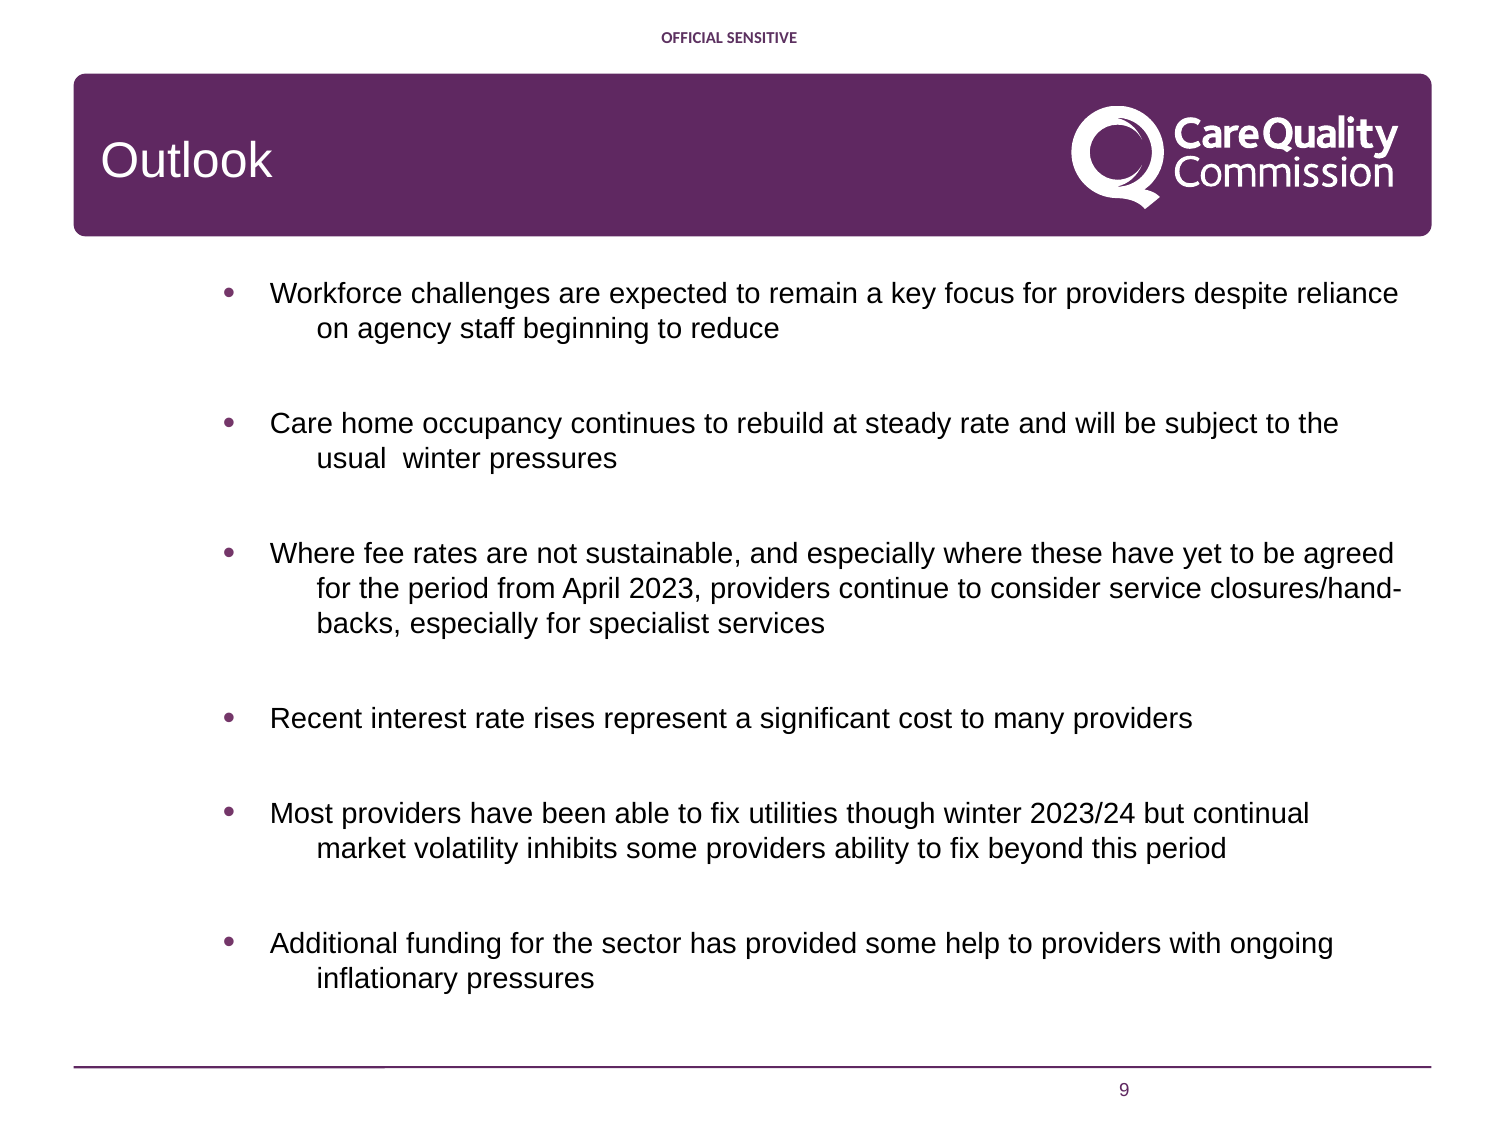

OFFICIAL SENSITIVE
# Outlook
Workforce challenges are expected to remain a key focus for providers despite reliance on agency staff beginning to reduce
Care home occupancy continues to rebuild at steady rate and will be subject to the usual winter pressures
Where fee rates are not sustainable, and especially where these have yet to be agreed for the period from April 2023, providers continue to consider service closures/hand-backs, especially for specialist services
Recent interest rate rises represent a significant cost to many providers
Most providers have been able to fix utilities though winter 2023/24 but continual market volatility inhibits some providers ability to fix beyond this period
Additional funding for the sector has provided some help to providers with ongoing inflationary pressures